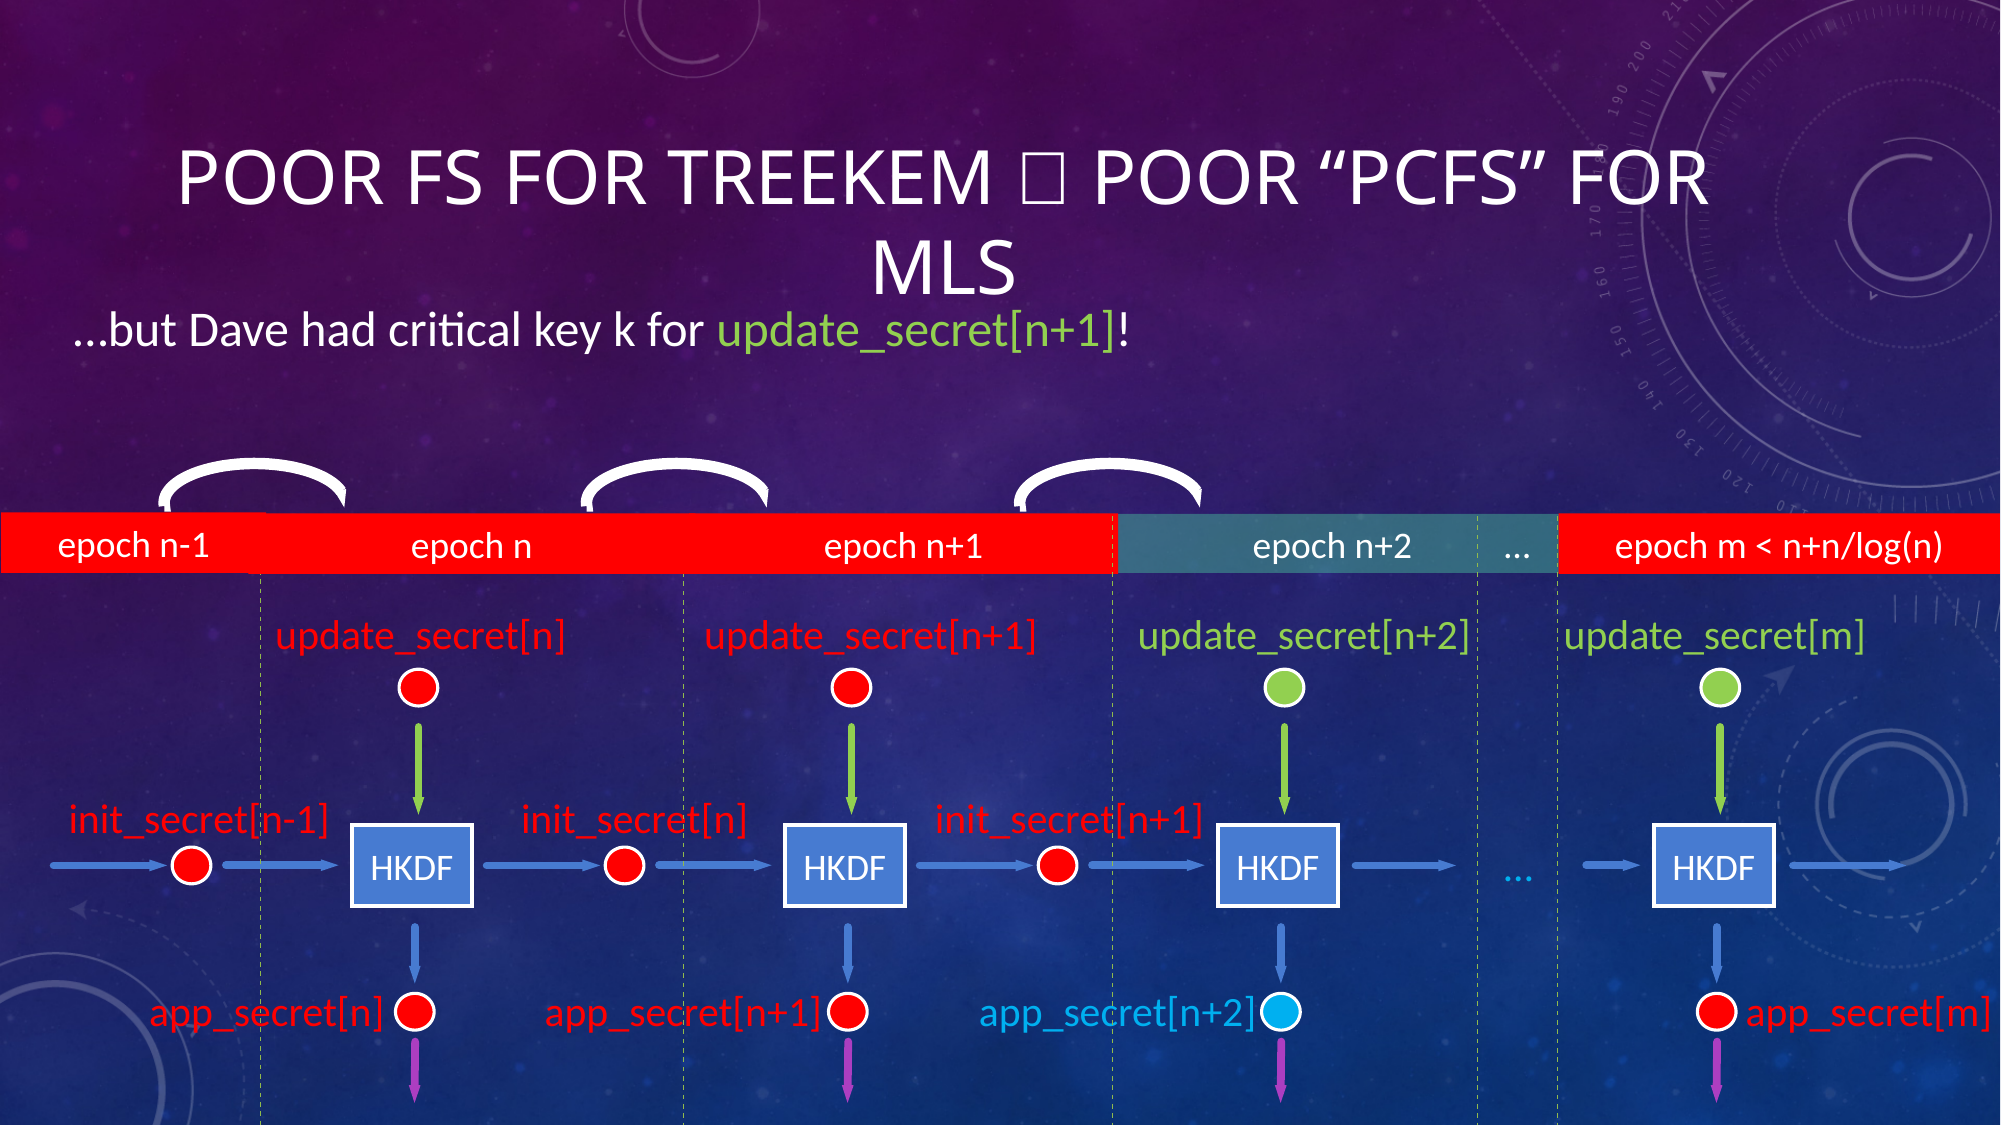

# Poor FS for Treekem  Poor “PCFS” for MLS
…but Dave had critical key k for update_secret[n+1]!
epoch n-1
epoch n
epoch n+1
epoch n+2
…
epoch m < n+n/log(n)
update_secret[n]
update_secret[n+1]
update_secret[n+2]
update_secret[m]
init_secret[n-1]
init_secret[n]
init_secret[n+1]
HKDF
HKDF
HKDF
HKDF
…
app_secret[n]
app_secret[n+1]
app_secret[n+2]
app_secret[m]